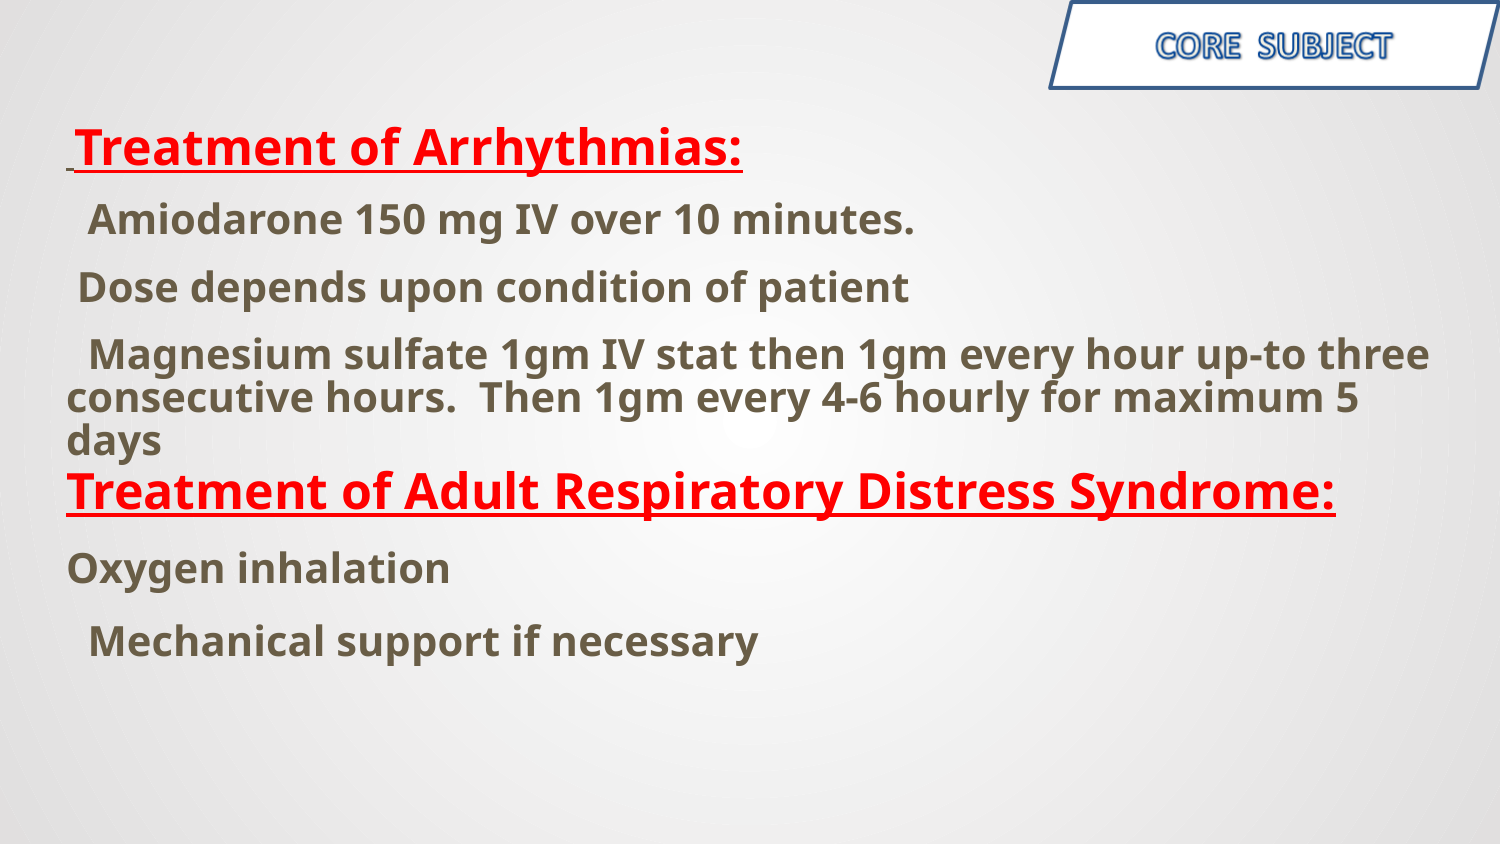

# Treatment of Arrhythmias:
 Amiodarone 150 mg IV over 10 minutes.
 Dose depends upon condition of patient
 Magnesium sulfate 1gm IV stat then 1gm every hour up-to three consecutive hours. Then 1gm every 4-6 hourly for maximum 5 days
Treatment of Adult Respiratory Distress Syndrome:
Oxygen inhalation
 Mechanical support if necessary